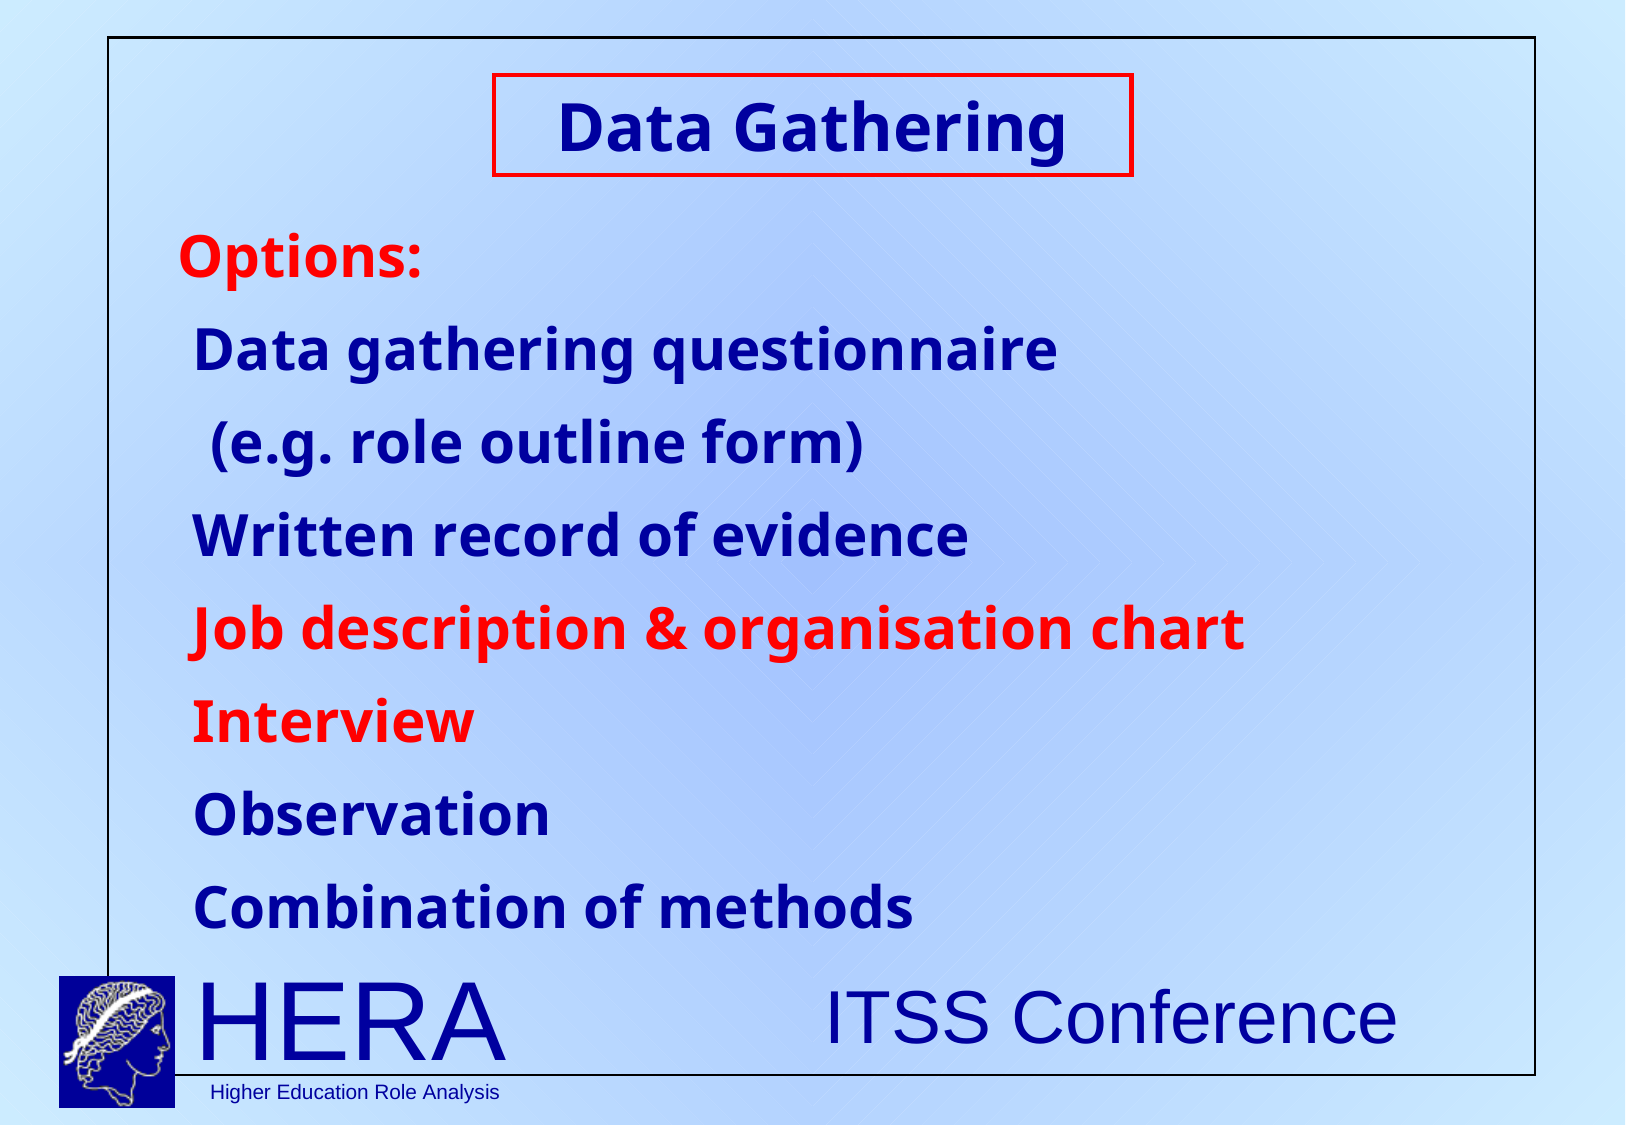

Data Gathering
Options:
 Data gathering questionnaire
		(e.g. role outline form)
 Written record of evidence
 Job description & organisation chart
 Interview
 Observation
 Combination of methods